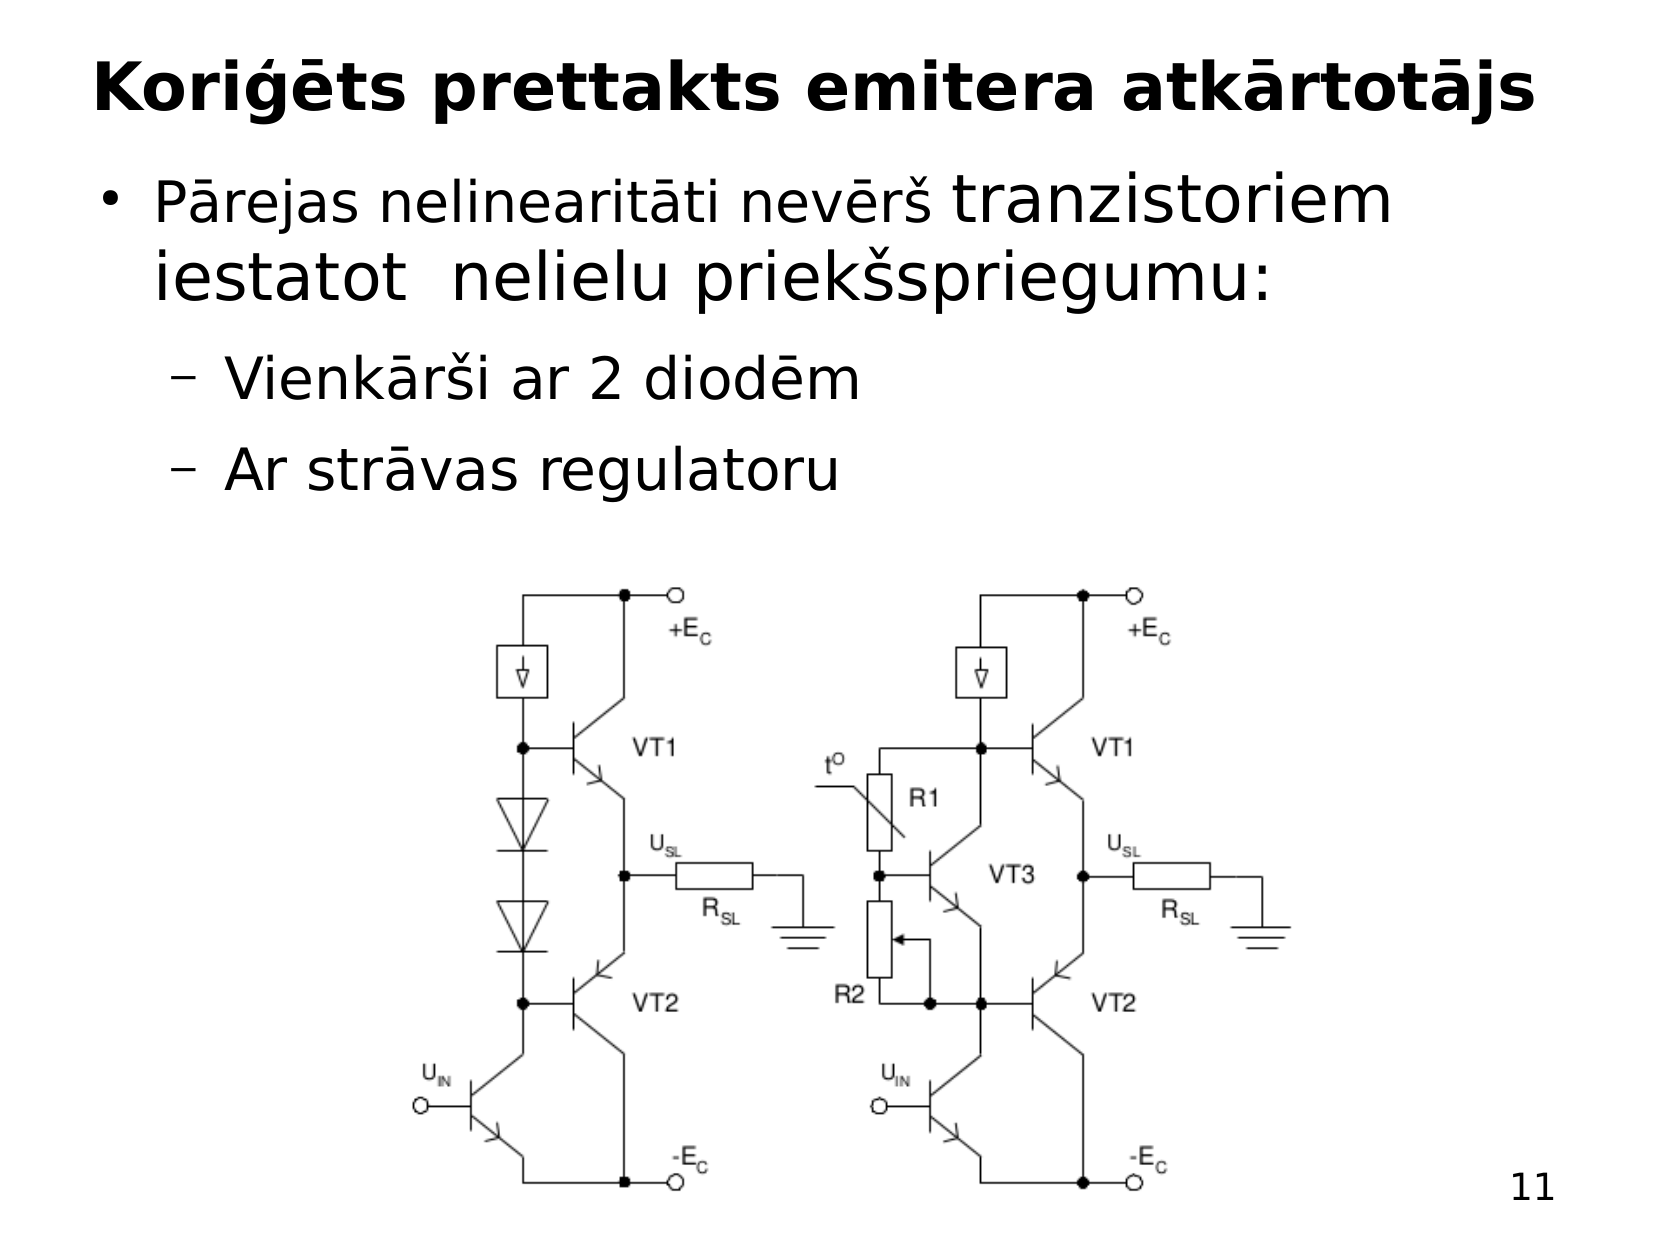

# Koriģēts prettakts emitera atkārtotājs
Pārejas nelinearitāti nevērš tranzistoriem iestatot nelielu priekšspriegumu:
Vienkārši ar 2 diodēm
Ar strāvas regulatoru